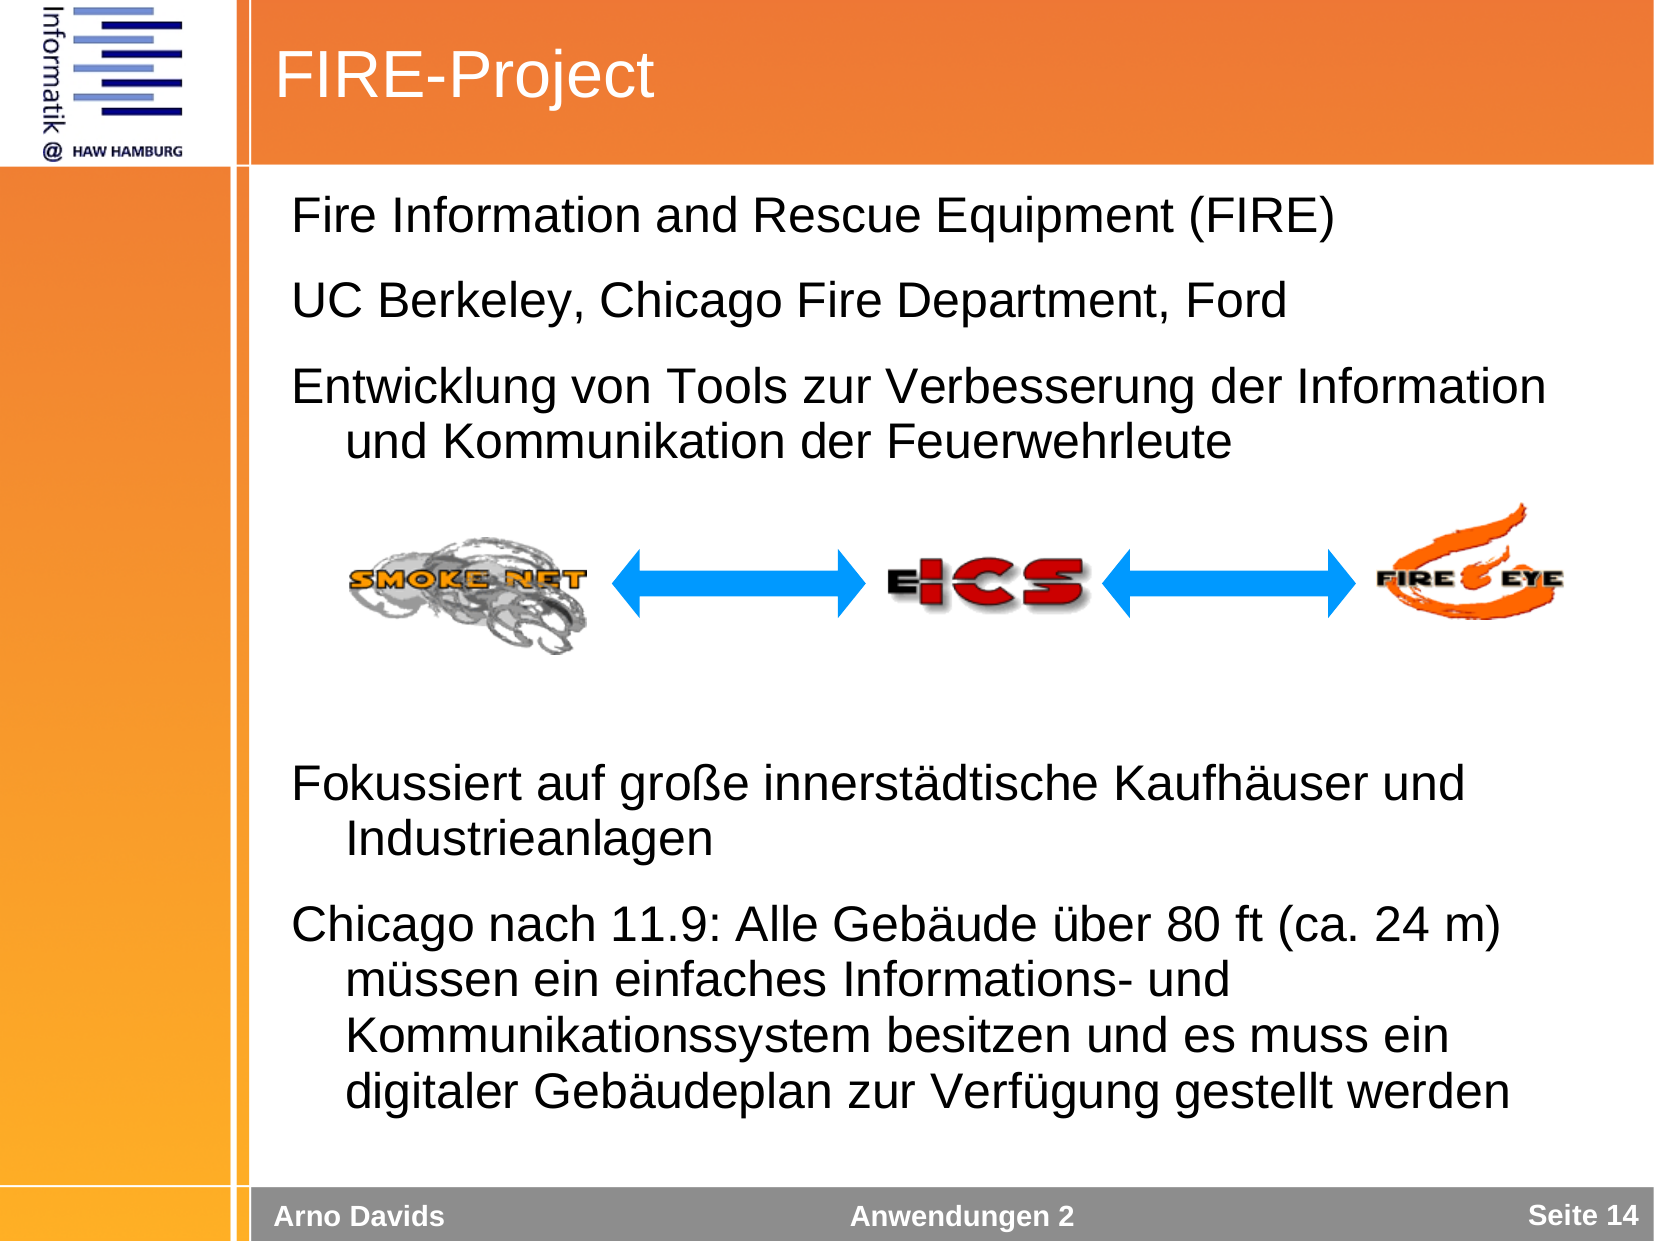

# FIRE-Project
Fire Information and Rescue Equipment (FIRE)
UC Berkeley, Chicago Fire Department, Ford
Entwicklung von Tools zur Verbesserung der Information und Kommunikation der Feuerwehrleute
Fokussiert auf große innerstädtische Kaufhäuser und Industrieanlagen
Chicago nach 11.9: Alle Gebäude über 80 ft (ca. 24 m) müssen ein einfaches Informations- und Kommunikationssystem besitzen und es muss ein digitaler Gebäudeplan zur Verfügung gestellt werden